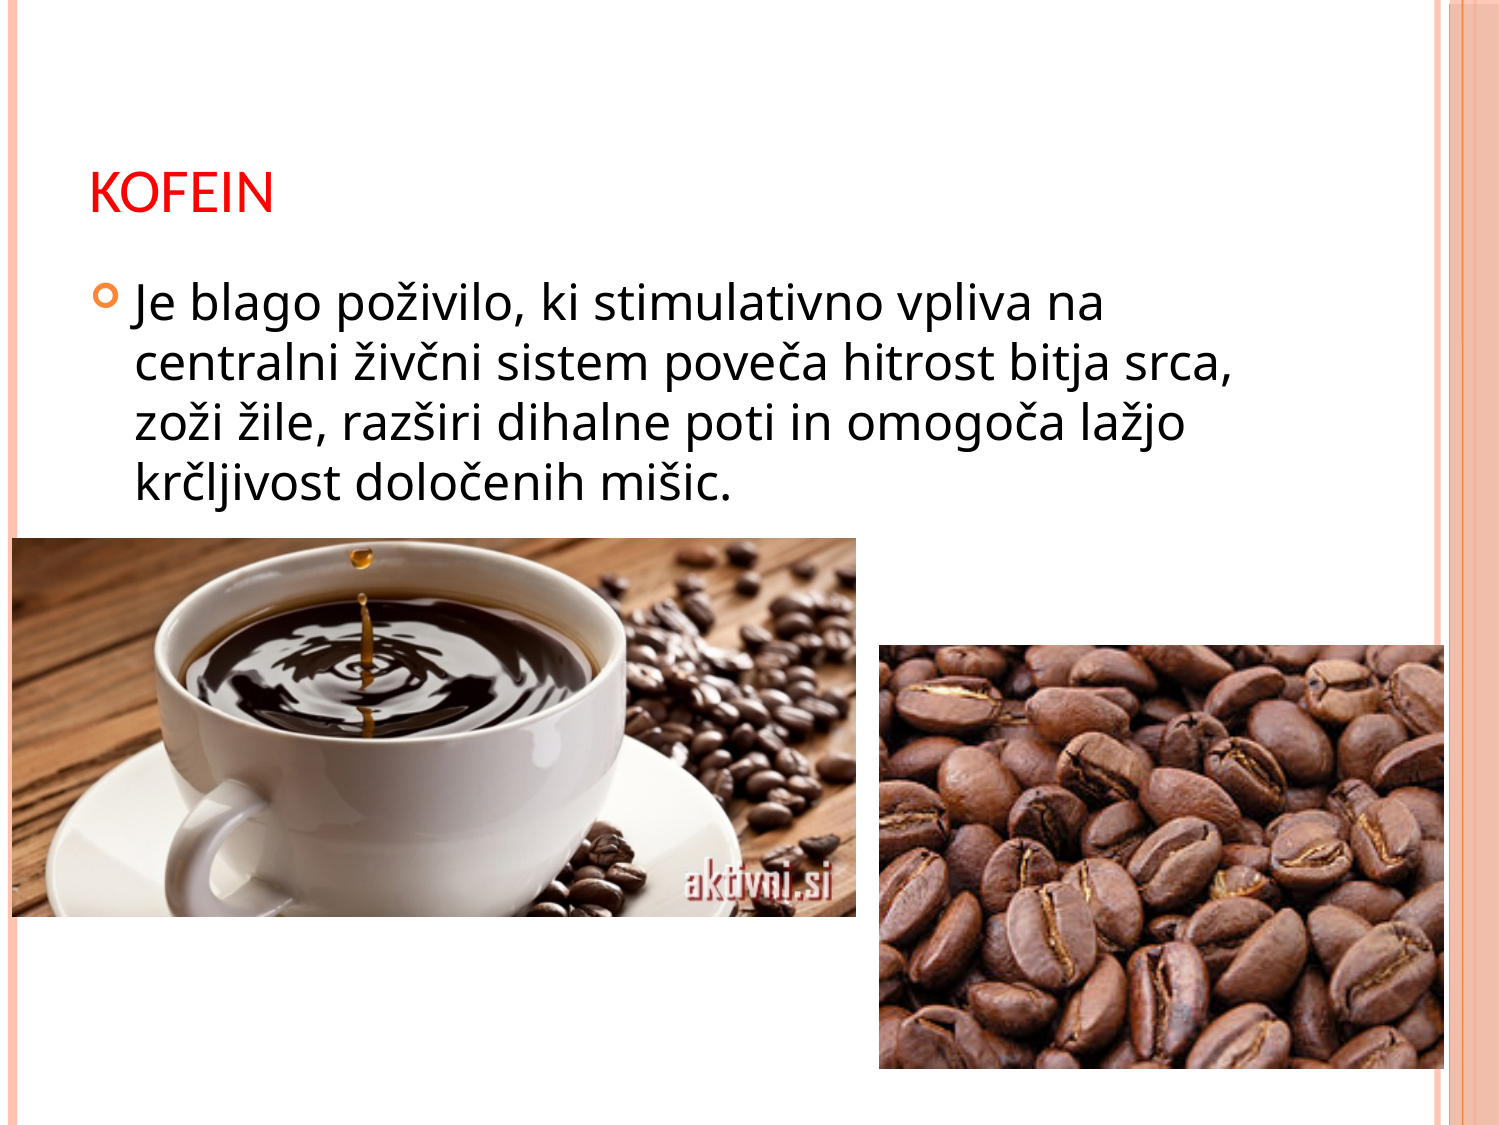

# KOFEIN
Je blago poživilo, ki stimulativno vpliva na centralni živčni sistem poveča hitrost bitja srca, zoži žile, razširi dihalne poti in omogoča lažjo krčljivost določenih mišic.